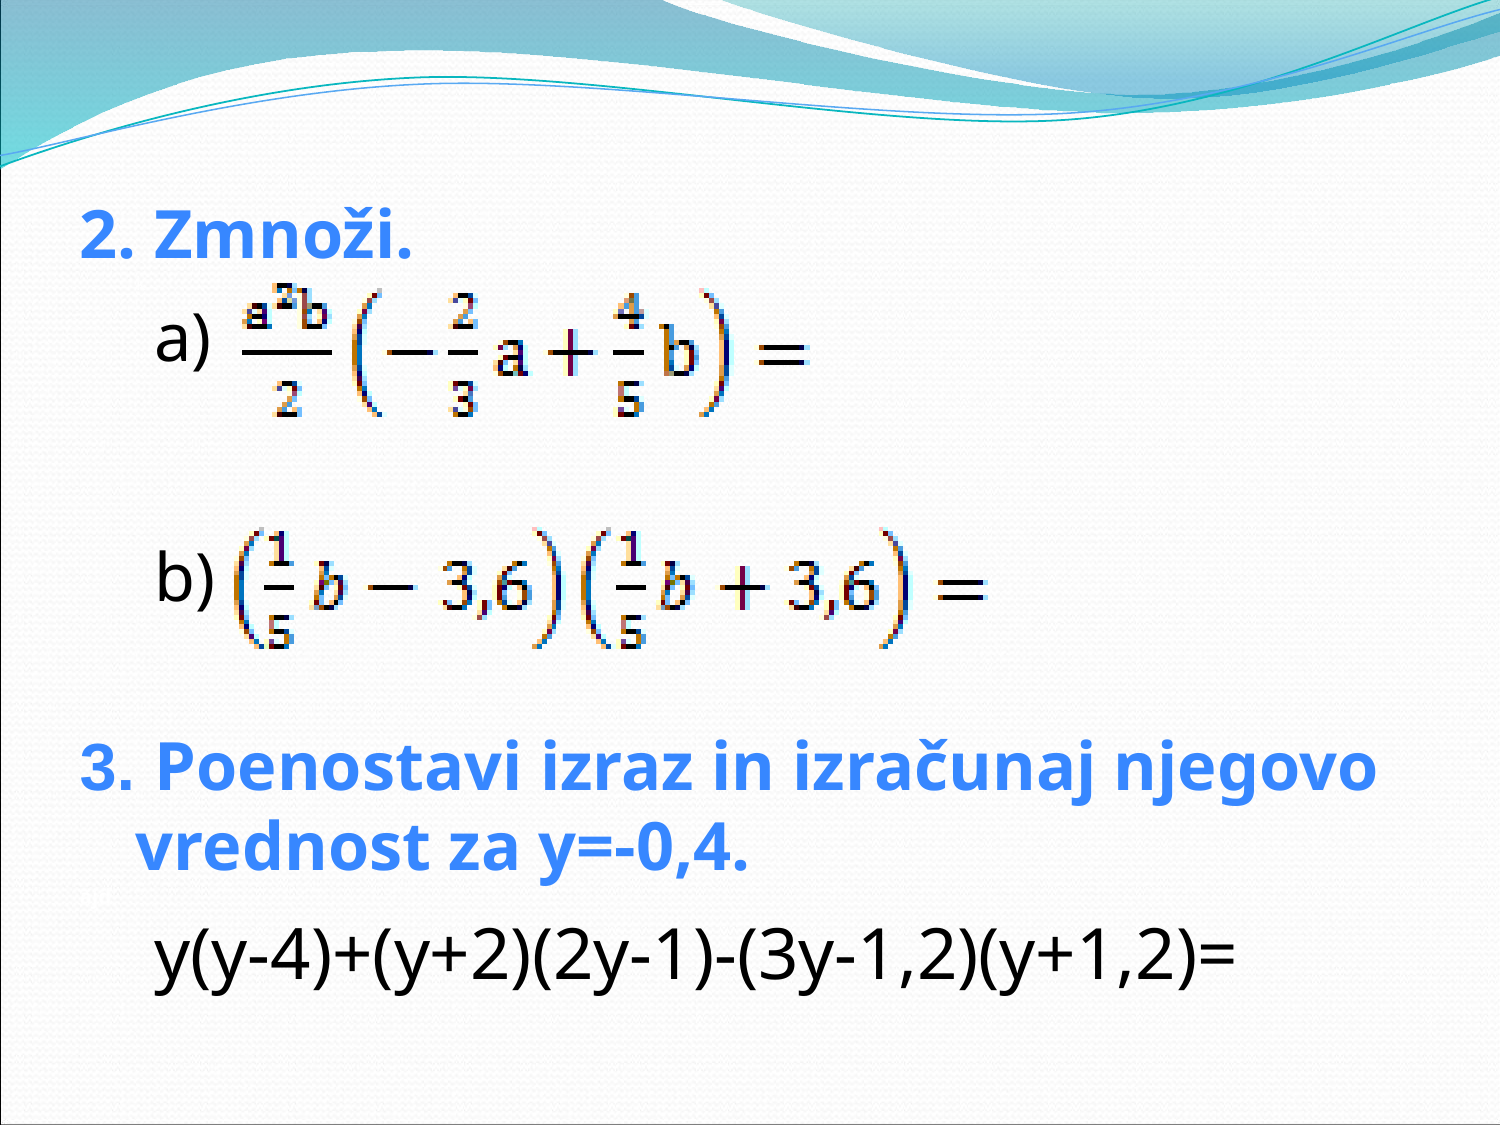

Zmnoži.
k
 Poenostavi izraz in izračunaj njegovo vrednost za y=-0,4.
ajd
y(y-4)+(y+2)(2y-1)-(3y-1,2)(y+1,2)=